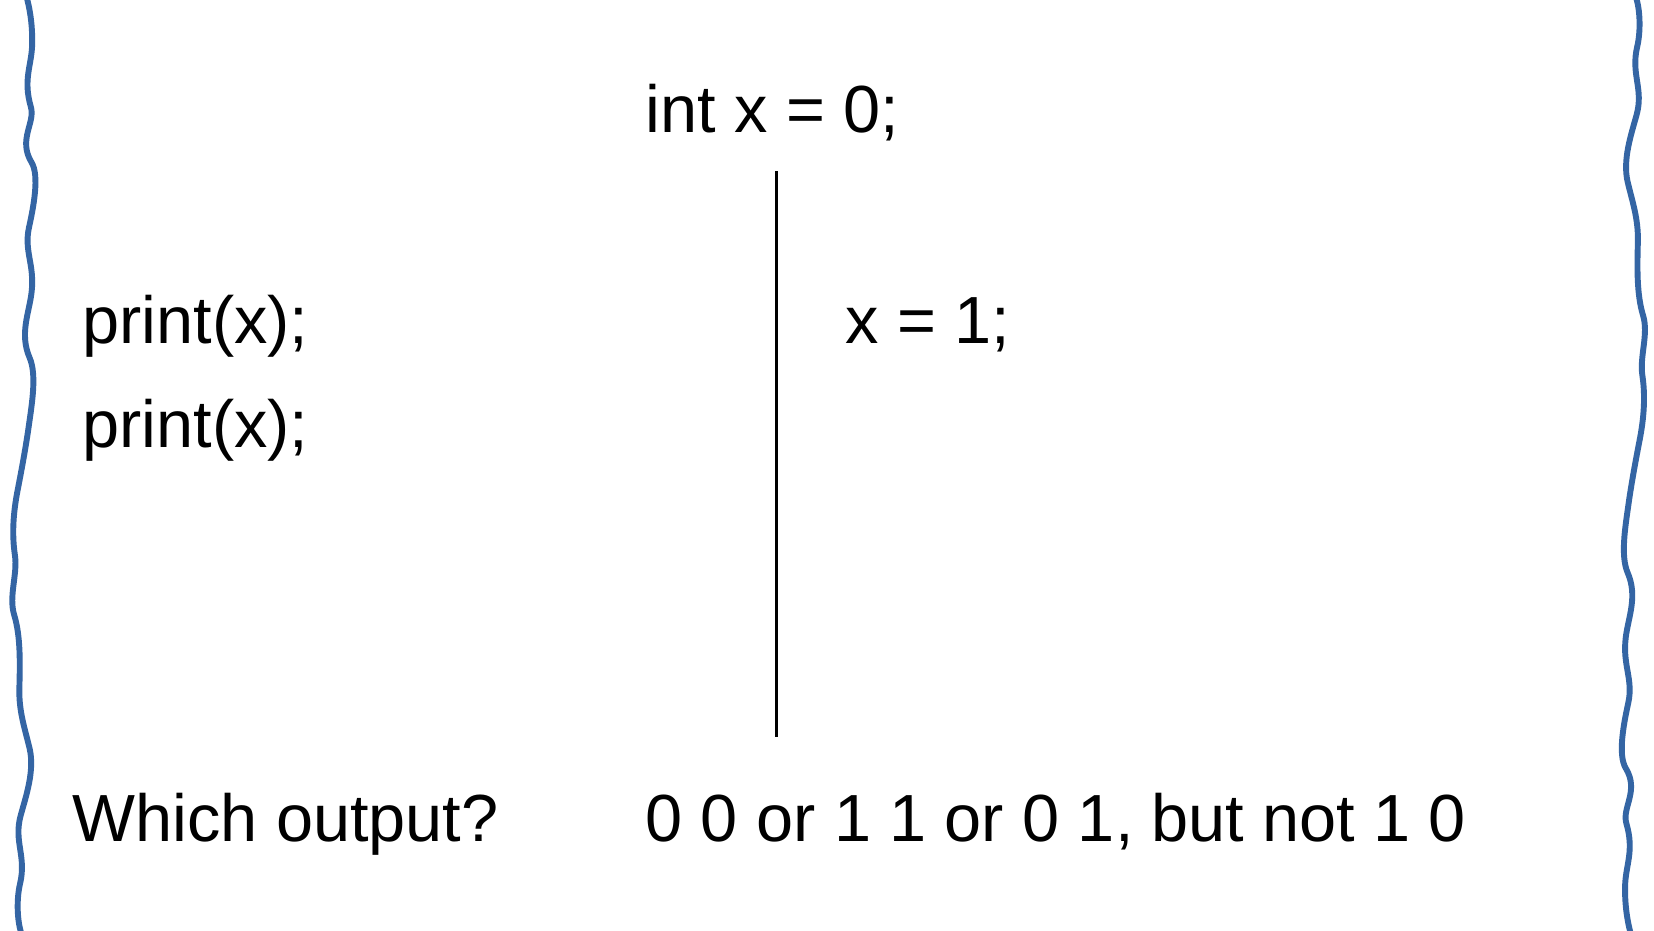

int x = 0;
# print(x);
print(x);
x = 1;
0 0 or 1 1 or 0 1, but not 1 0
Which output?